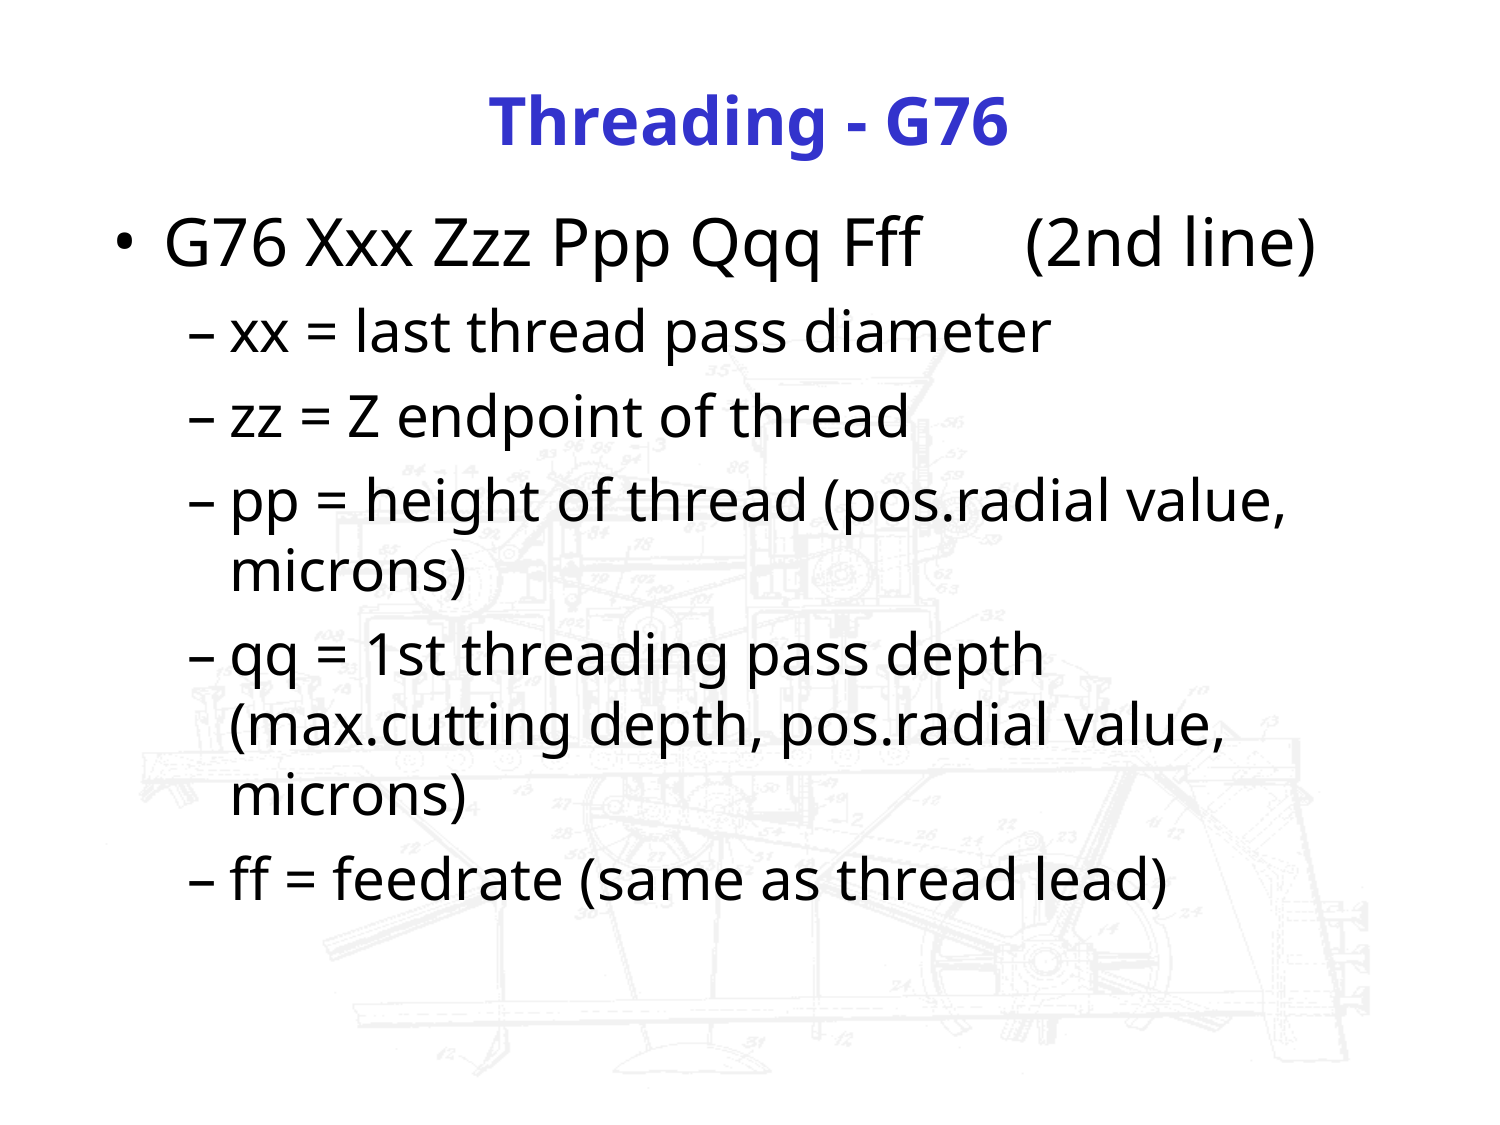

# Threading - G76
G76 Xxx Zzz Ppp Qqq Fff (2nd line)‏
xx = last thread pass diameter
zz = Z endpoint of thread
pp = height of thread (pos.radial value, microns)‏
qq = 1st threading pass depth (max.cutting depth, pos.radial value, microns)‏
ff = feedrate (same as thread lead)‏